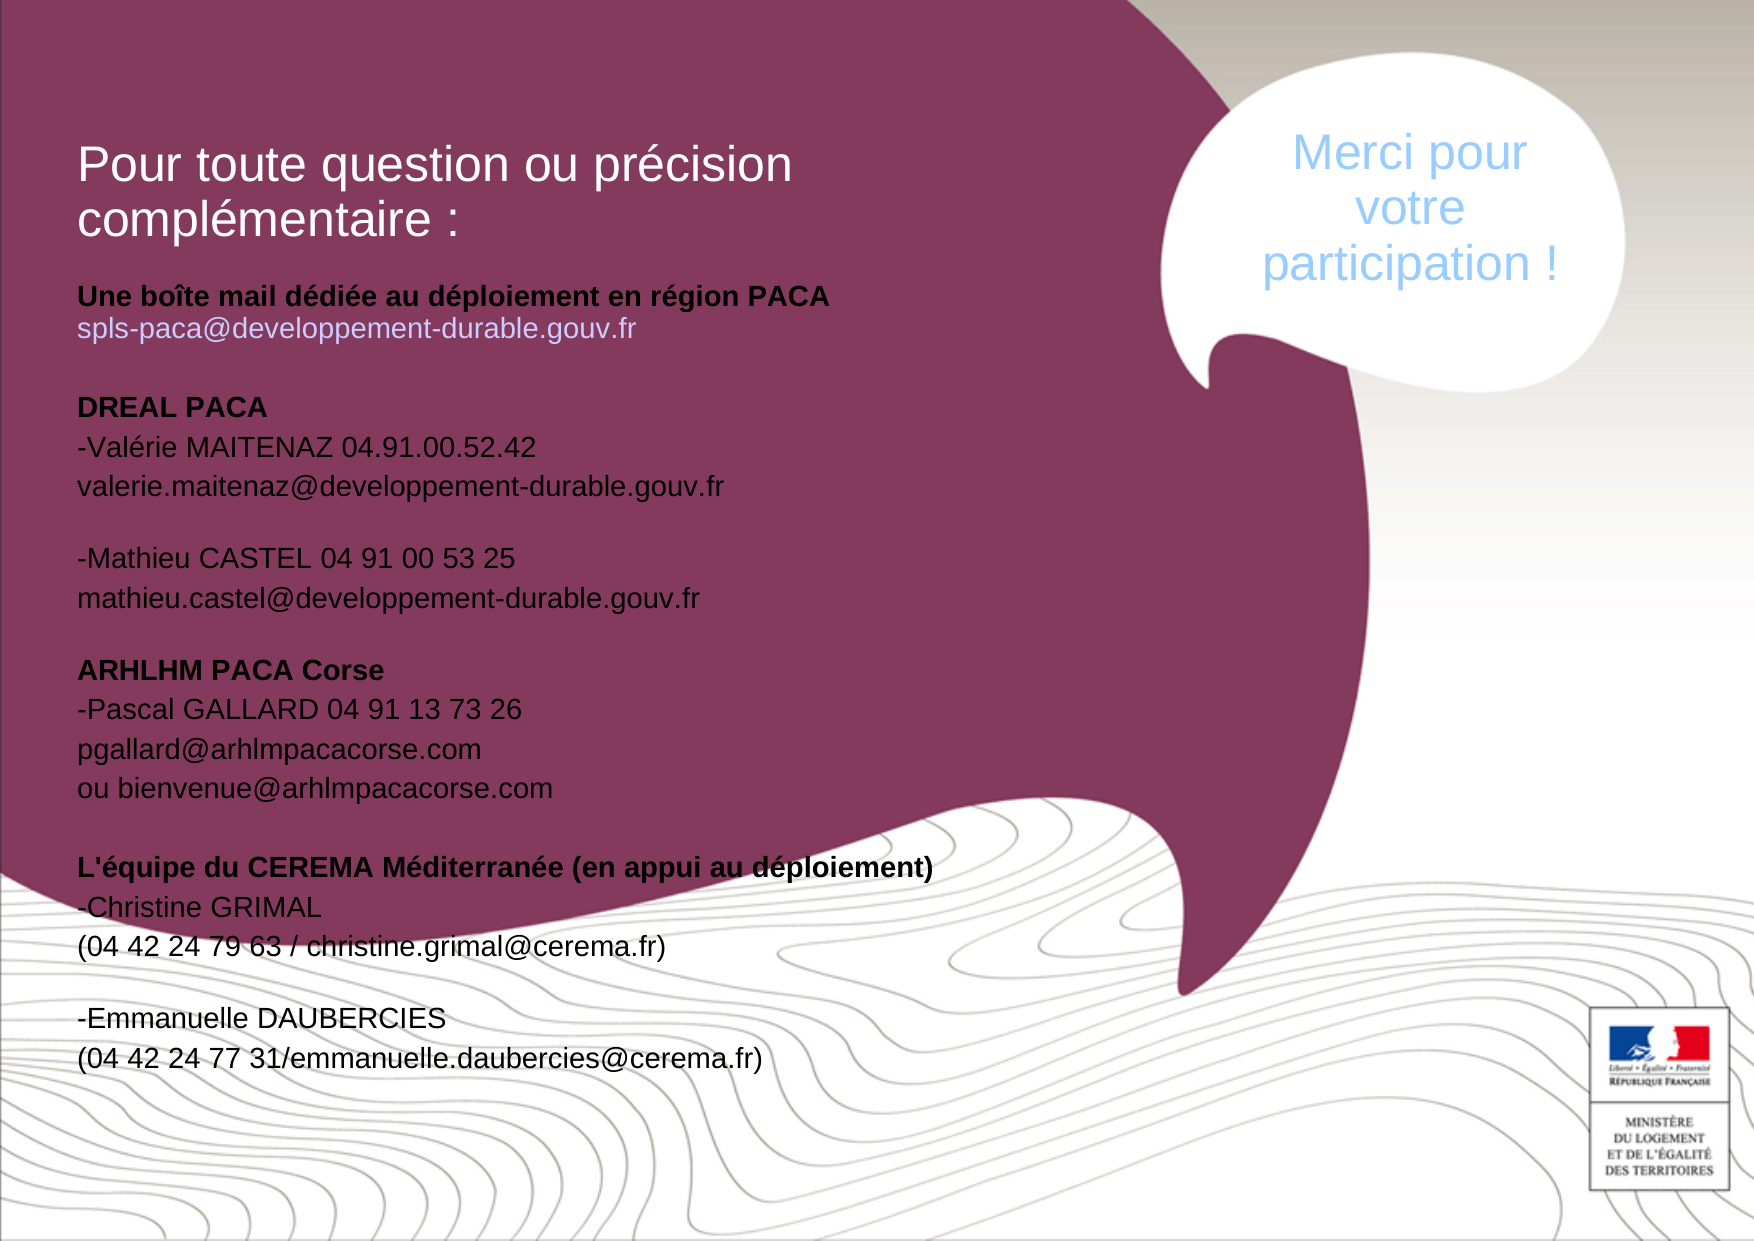

Pour toute question ou précision complémentaire :
Une boîte mail dédiée au déploiement en région PACA
spls-paca@developpement-durable.gouv.fr
DREAL PACA
-Valérie MAITENAZ 04.91.00.52.42
valerie.maitenaz@developpement-durable.gouv.fr
-Mathieu CASTEL 04 91 00 53 25
mathieu.castel@developpement-durable.gouv.fr
ARHLHM PACA Corse
-Pascal GALLARD 04 91 13 73 26
pgallard@arhlmpacacorse.com
ou bienvenue@arhlmpacacorse.com
L'équipe du CEREMA Méditerranée (en appui au déploiement)
-Christine GRIMAL
(04 42 24 79 63 / christine.grimal@cerema.fr)
-Emmanuelle DAUBERCIES
(04 42 24 77 31/emmanuelle.daubercies@cerema.fr)